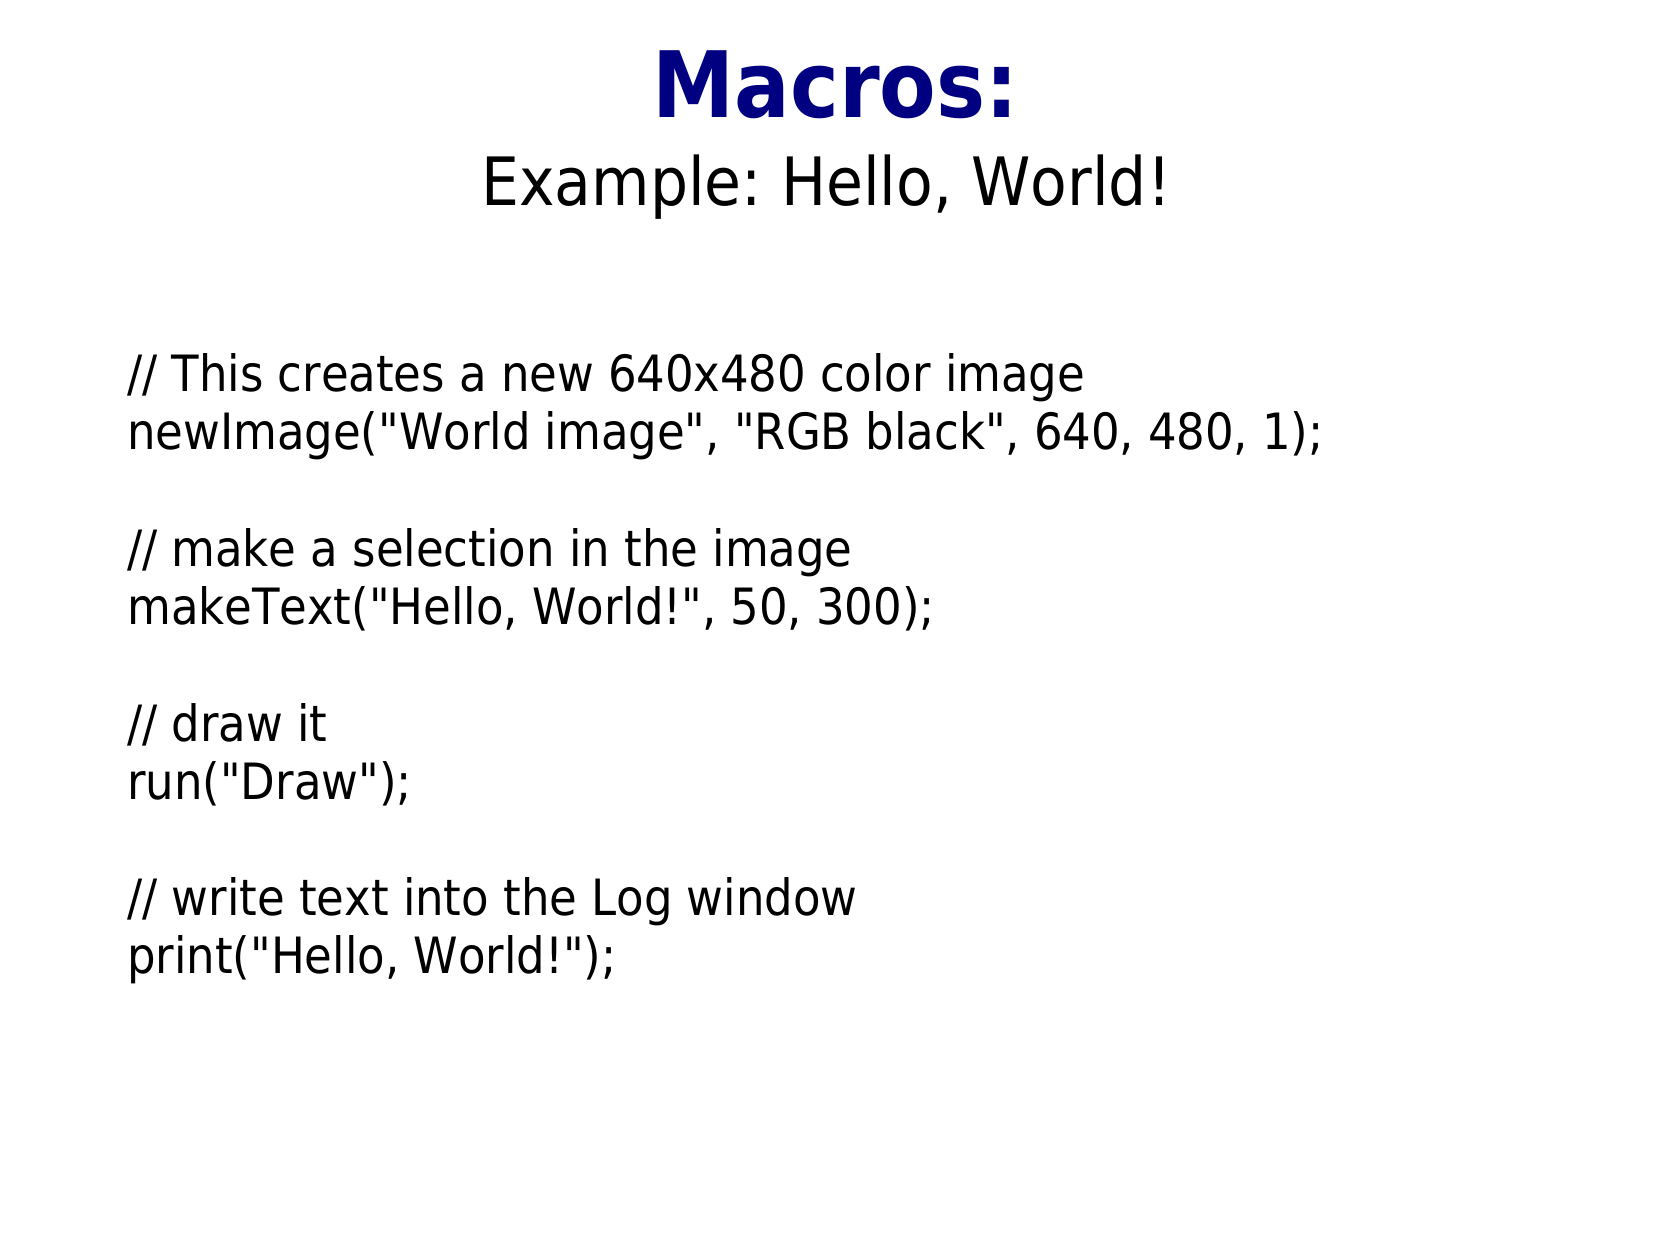

Macros:
# Example: Hello, World!
// This creates a new 640x480 color image
newImage("World image", "RGB black", 640, 480, 1);
// make a selection in the image
makeText("Hello, World!", 50, 300);
// draw it
run("Draw");
// write text into the Log window
print("Hello, World!");